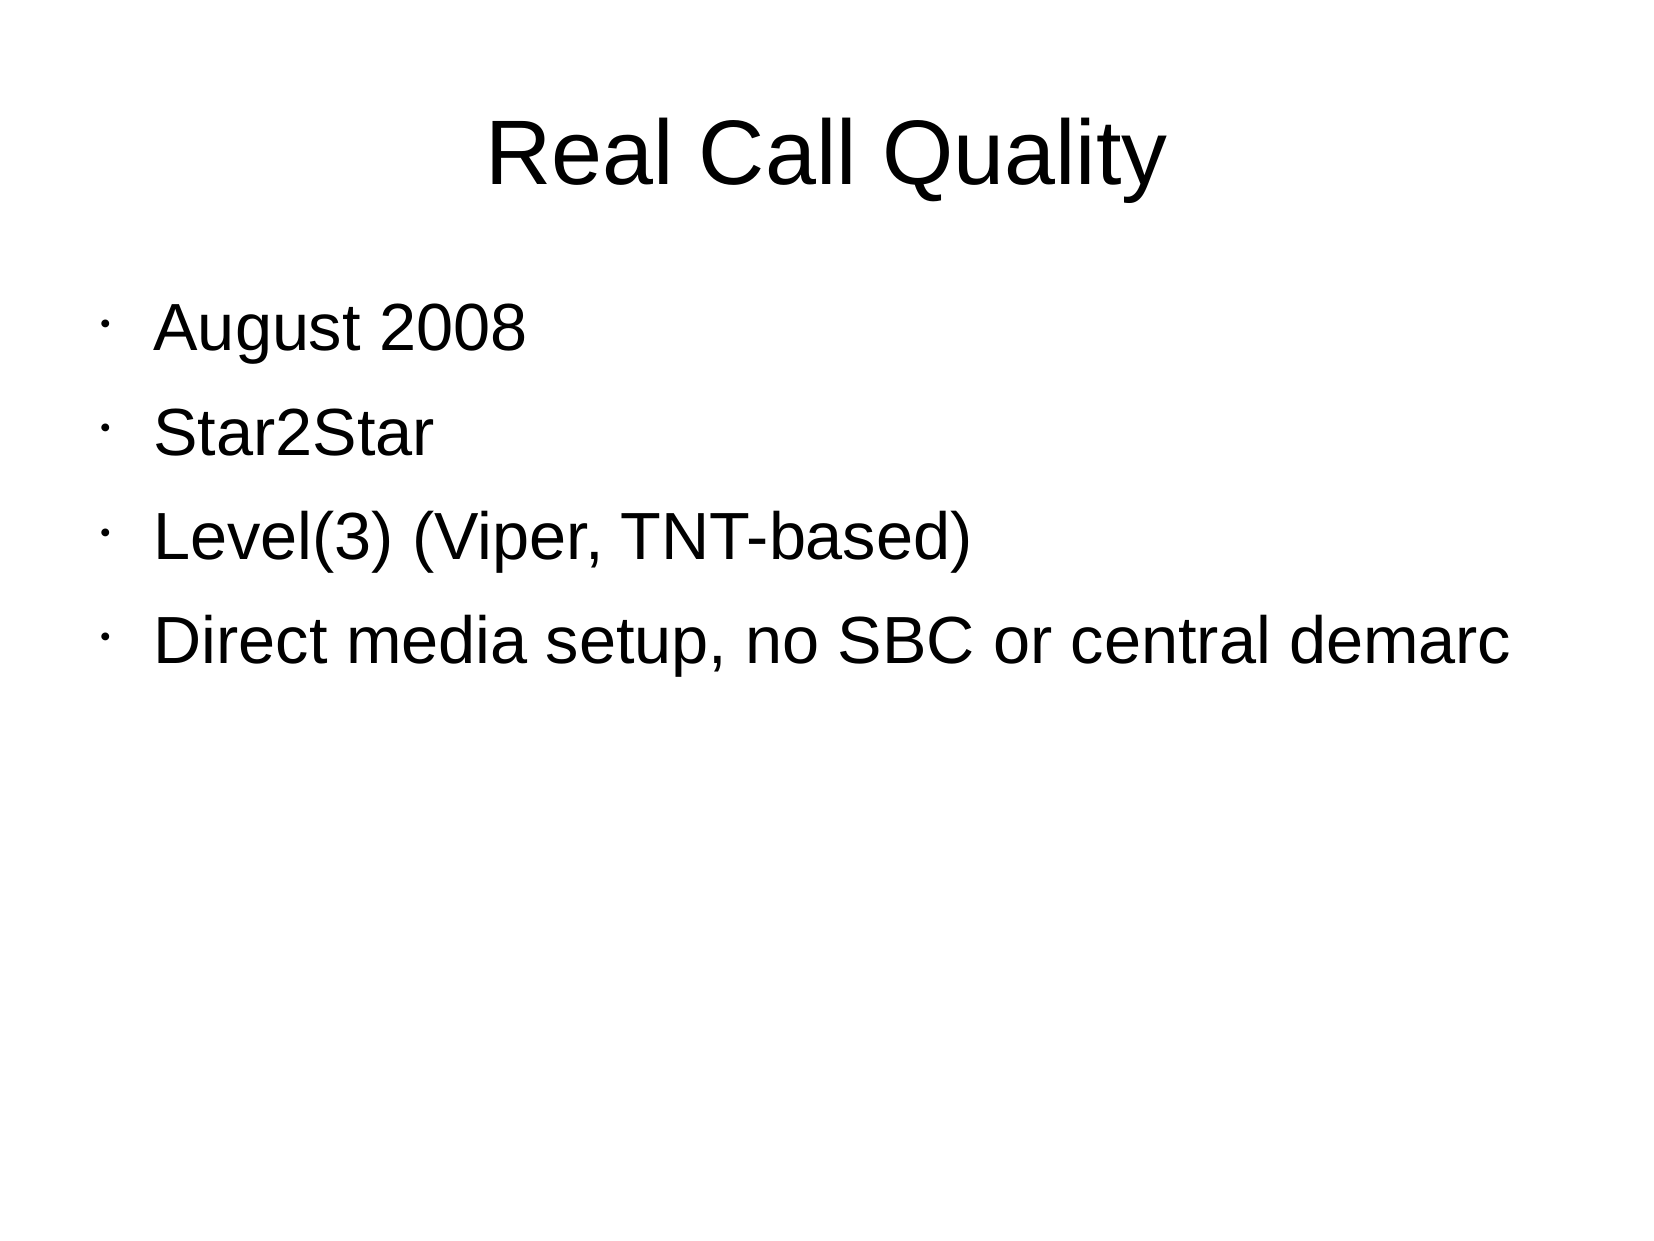

# Real Call Quality
August 2008
Star2Star
Level(3) (Viper, TNT-based)
Direct media setup, no SBC or central demarc